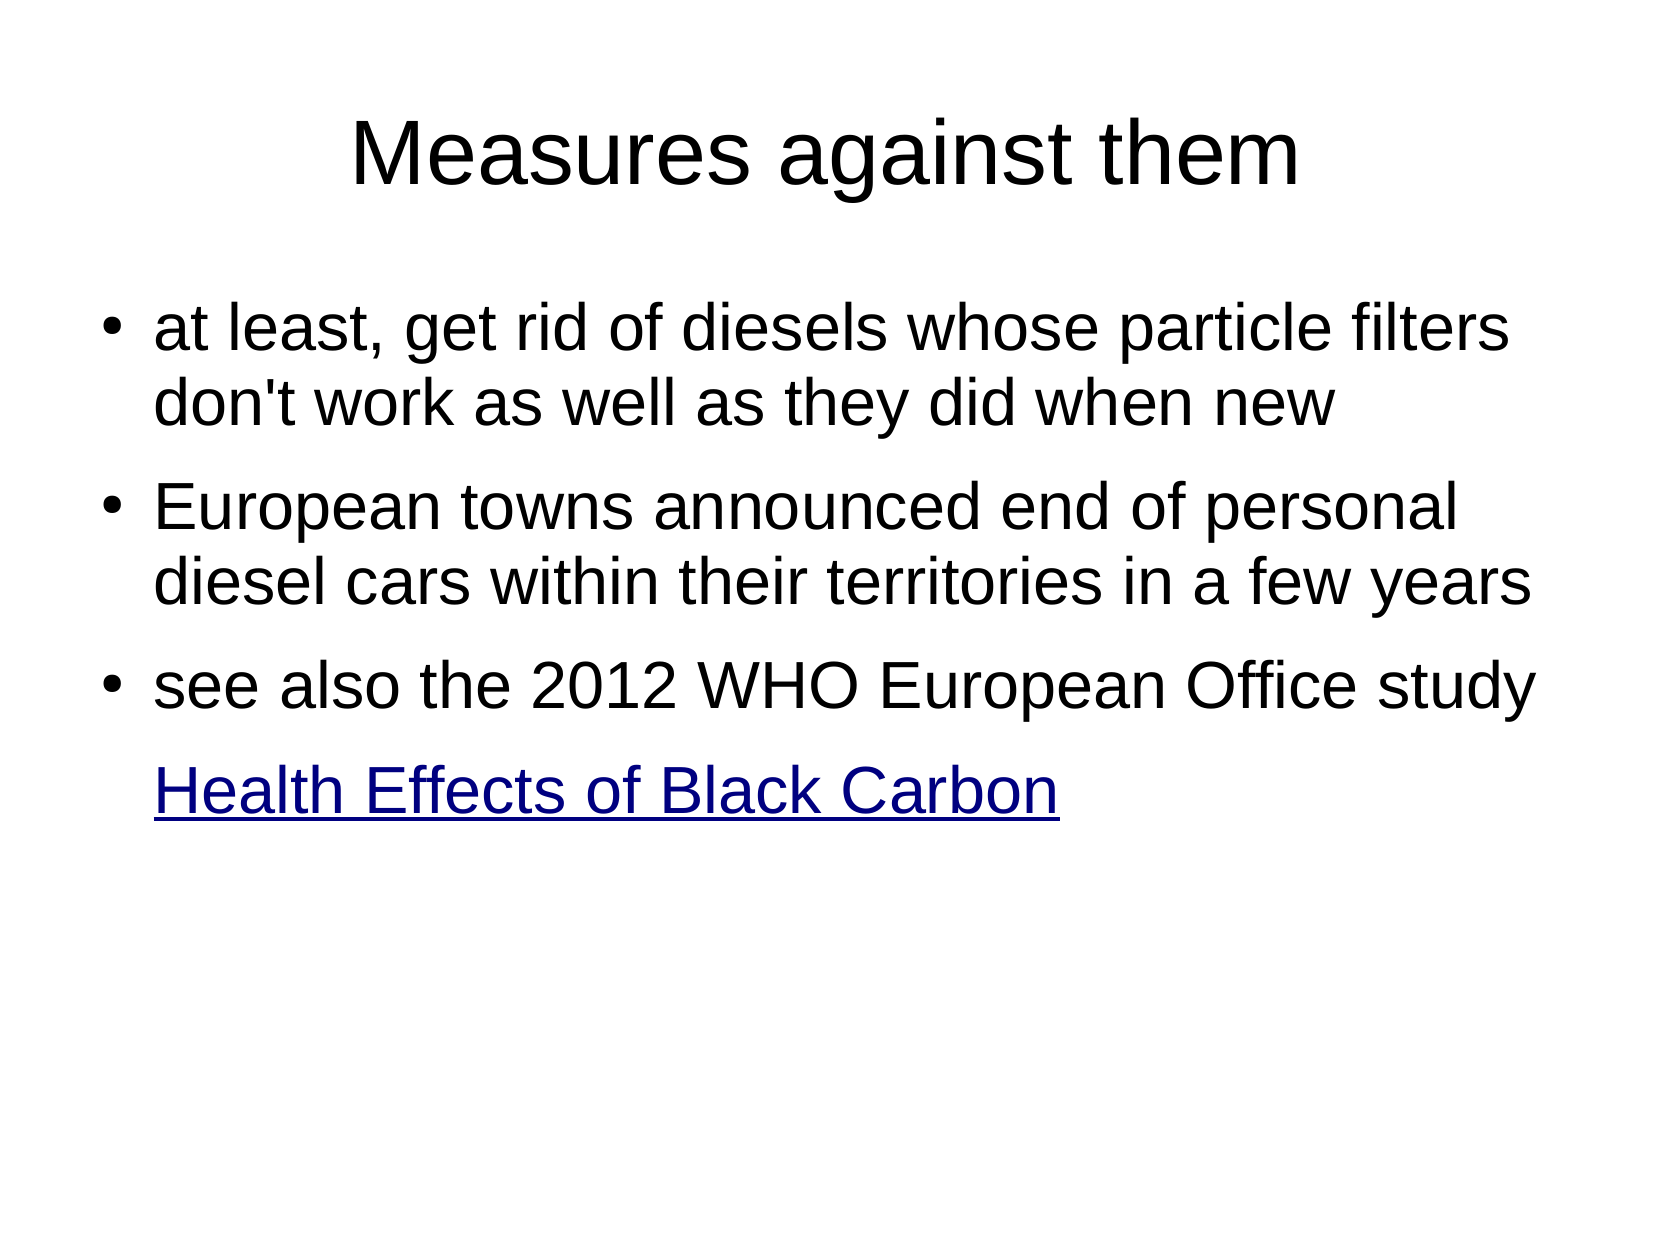

# Measures against them
at least, get rid of diesels whose particle filters don't work as well as they did when new
European towns announced end of personal diesel cars within their territories in a few years
see also the 2012 WHO European Office study
Health Effects of Black Carbon